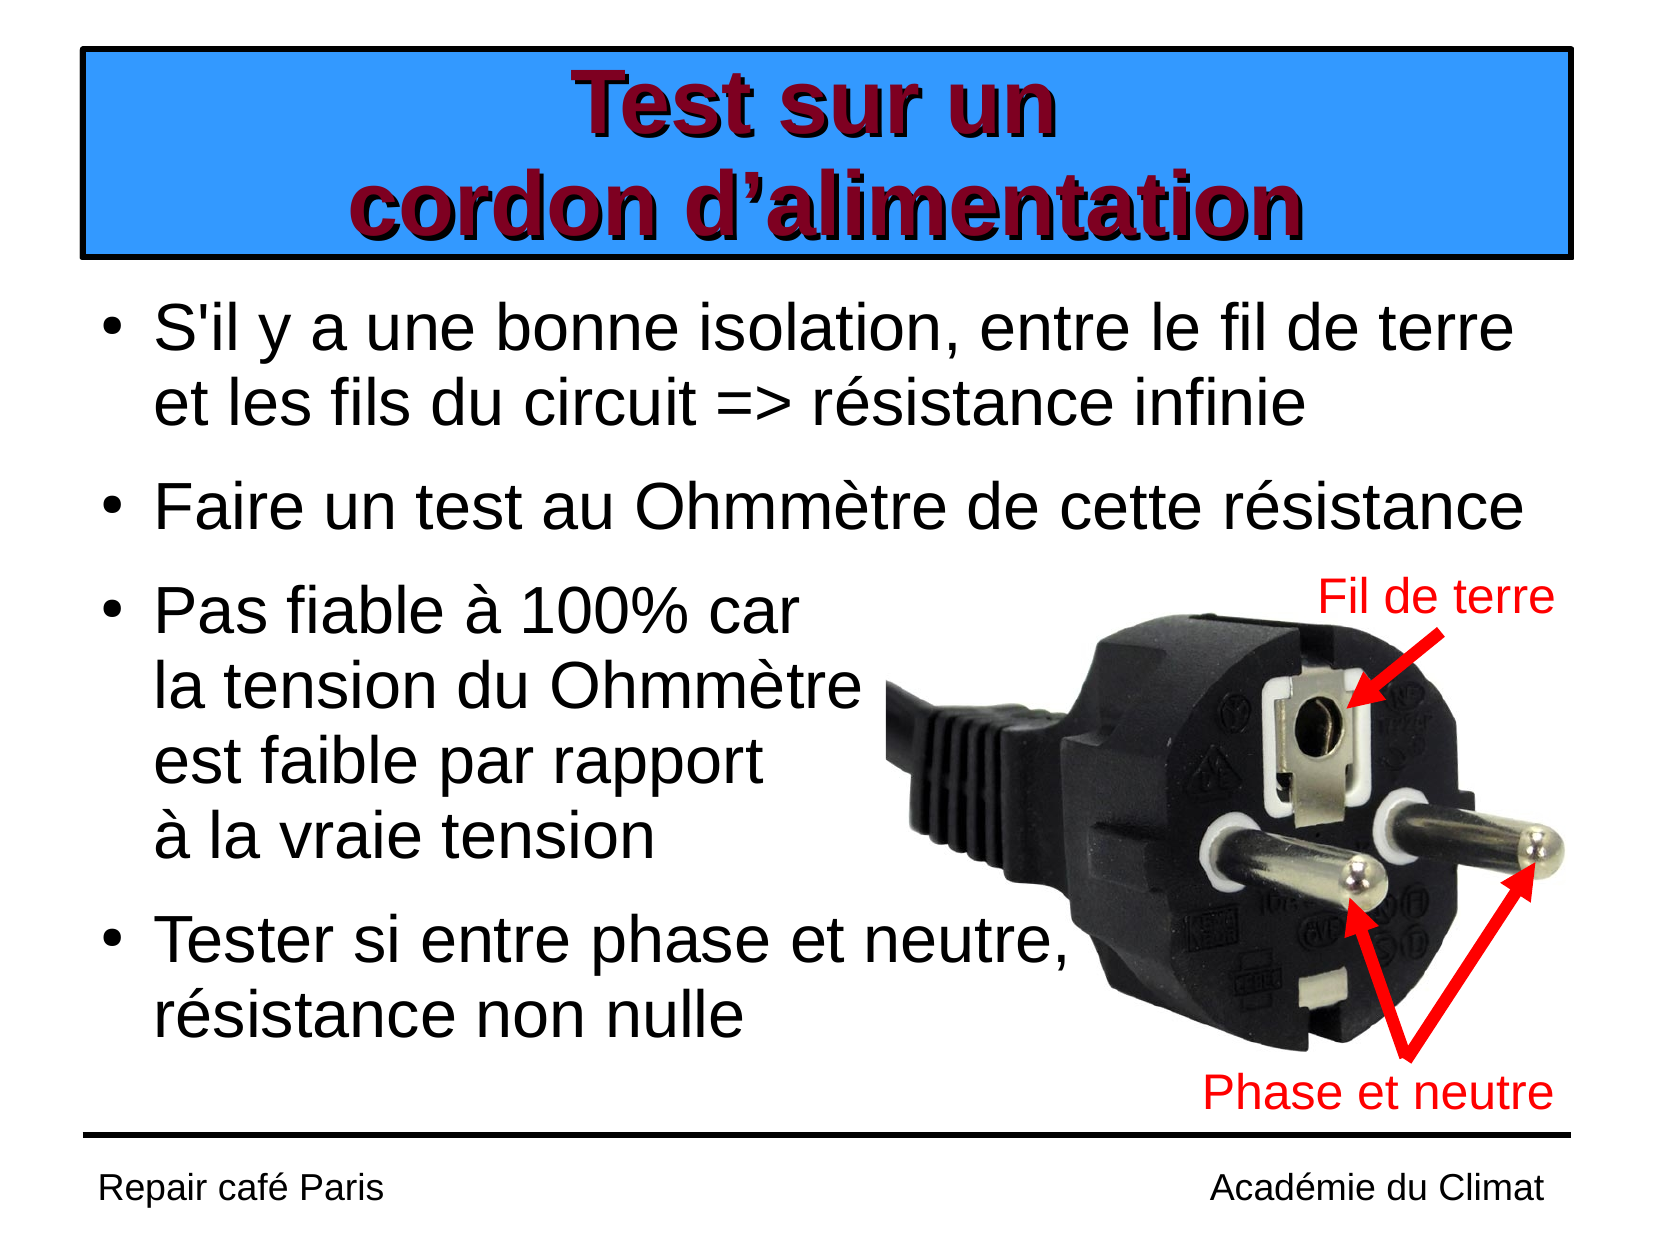

# Test sur un cordon d’alimentation
S'il y a une bonne isolation, entre le fil de terre et les fils du circuit => résistance infinie
Faire un test au Ohmmètre de cette résistance
Pas fiable à 100% car
la tension du Ohmmètre
est faible par rapport
à la vraie tension
Tester si entre phase et neutre,
résistance non nulle
Fil de terre
Phase et neutre
Repair café Paris	Académie du Climat